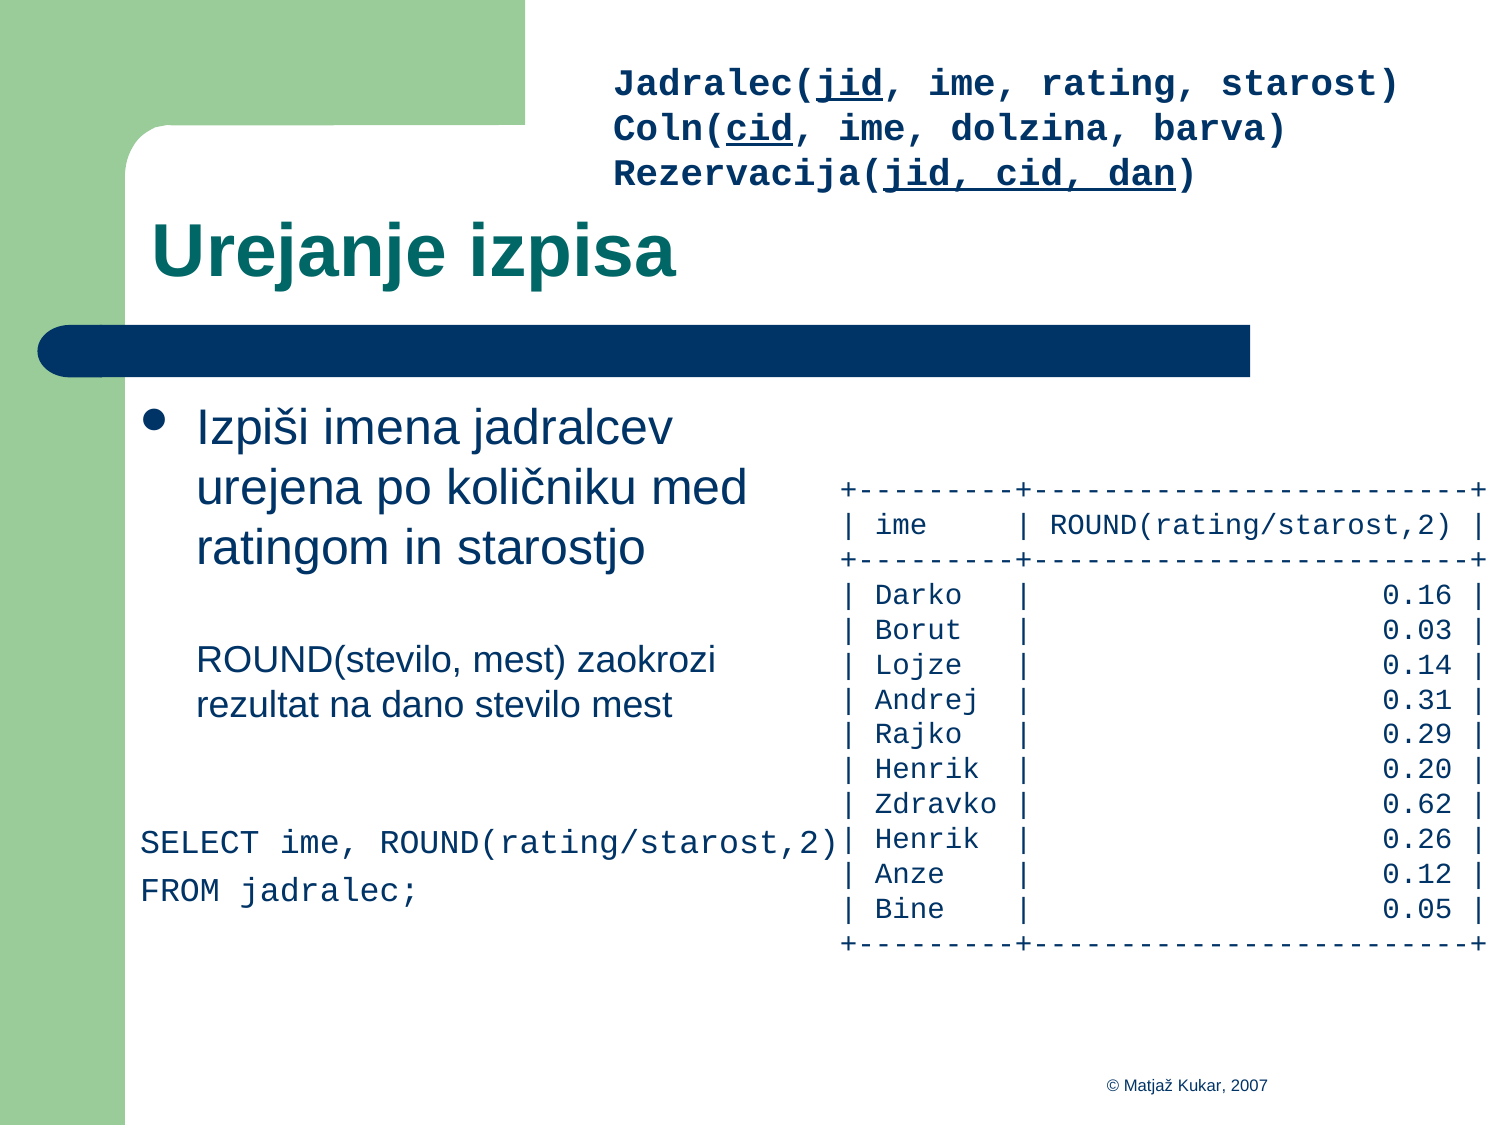

Jadralec(jid, ime, rating, starost)
Coln(cid, ime, dolzina, barva)
Rezervacija(jid, cid, dan)
# Urejanje izpisa
Izpiši imena jadralcev urejena po količniku med ratingom in starostjo
ROUND(stevilo, mest) zaokrozi rezultat na dano stevilo mest
+---------+-------------------------+
| ime | ROUND(rating/starost,2) |
+---------+-------------------------+
| Darko | 0.16 |
| Borut | 0.03 |
| Lojze | 0.14 |
| Andrej | 0.31 |
| Rajko | 0.29 |
| Henrik | 0.20 |
| Zdravko | 0.62 |
| Henrik | 0.26 |
| Anze | 0.12 |
| Bine | 0.05 |
+---------+-------------------------+
SELECT ime, ROUND(rating/starost,2)
FROM jadralec;
© Matjaž Kukar, 2007